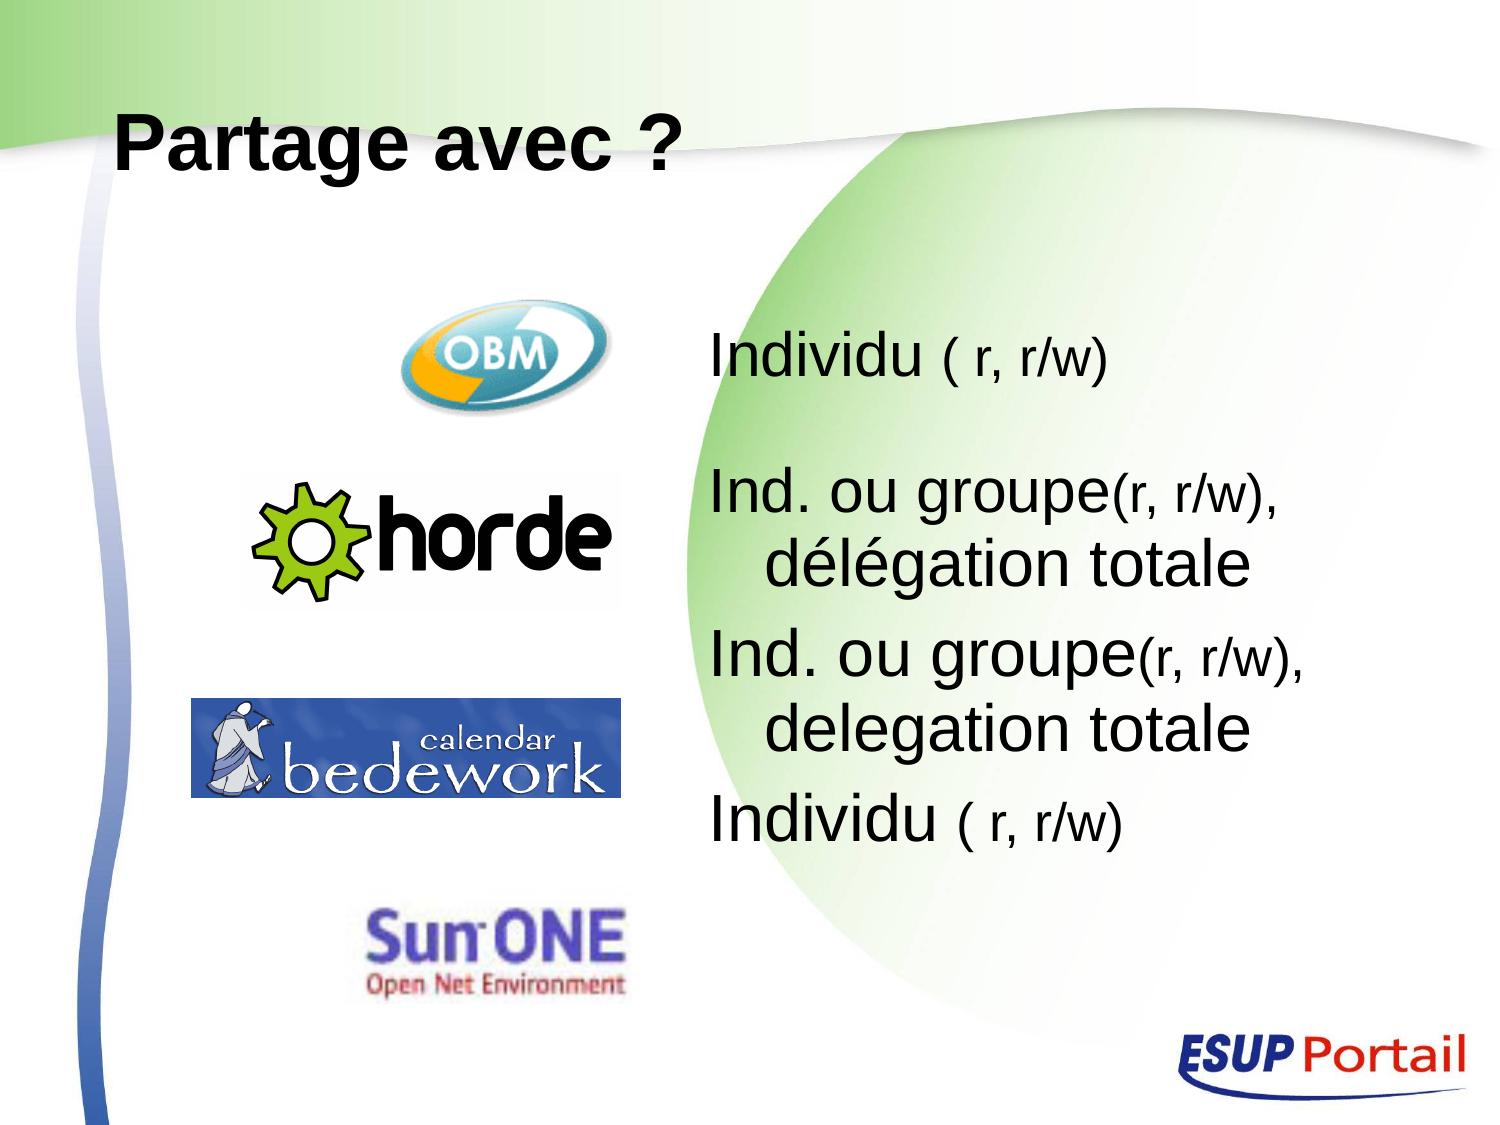

# Partage avec ?
Individu ( r, r/w)
Ind. ou groupe(r, r/w), délégation totale
Ind. ou groupe(r, r/w), delegation totale
Individu ( r, r/w)